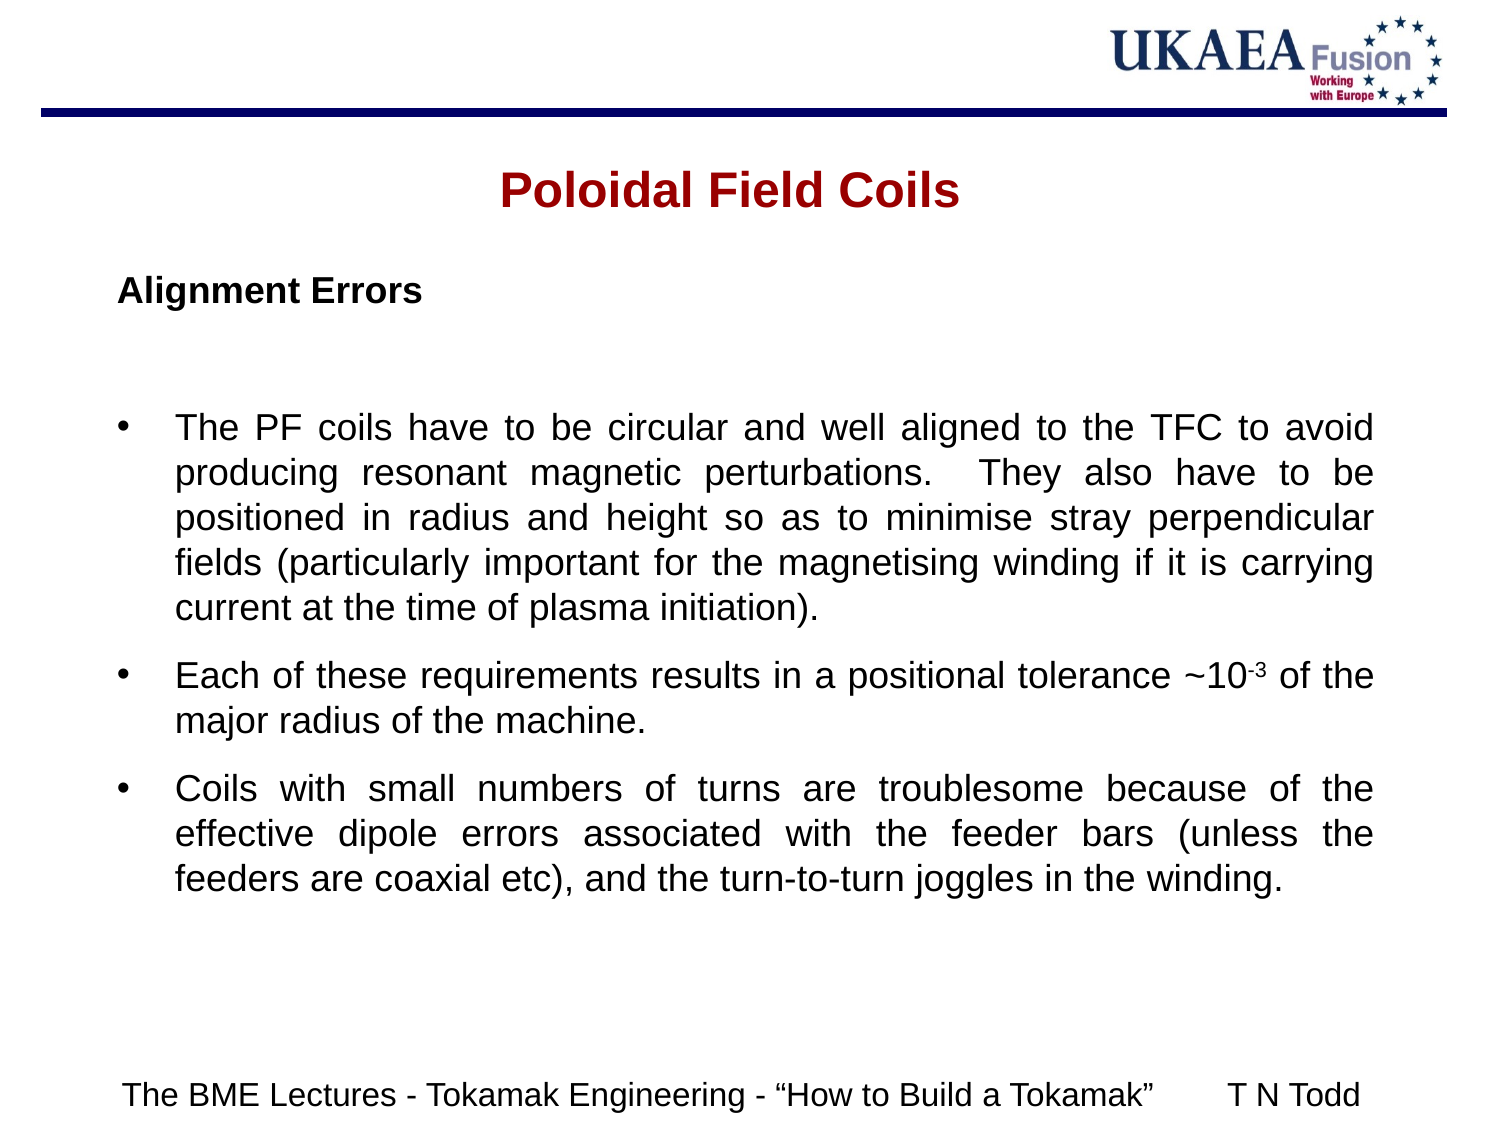

Poloidal Field Coils
Alignment Errors
The PF coils have to be circular and well aligned to the TFC to avoid producing resonant magnetic perturbations. They also have to be positioned in radius and height so as to minimise stray perpendicular fields (particularly important for the magnetising winding if it is carrying current at the time of plasma initiation).
Each of these requirements results in a positional tolerance ~10-3 of the major radius of the machine.
Coils with small numbers of turns are troublesome because of the effective dipole errors associated with the feeder bars (unless the feeders are coaxial etc), and the turn-to-turn joggles in the winding.